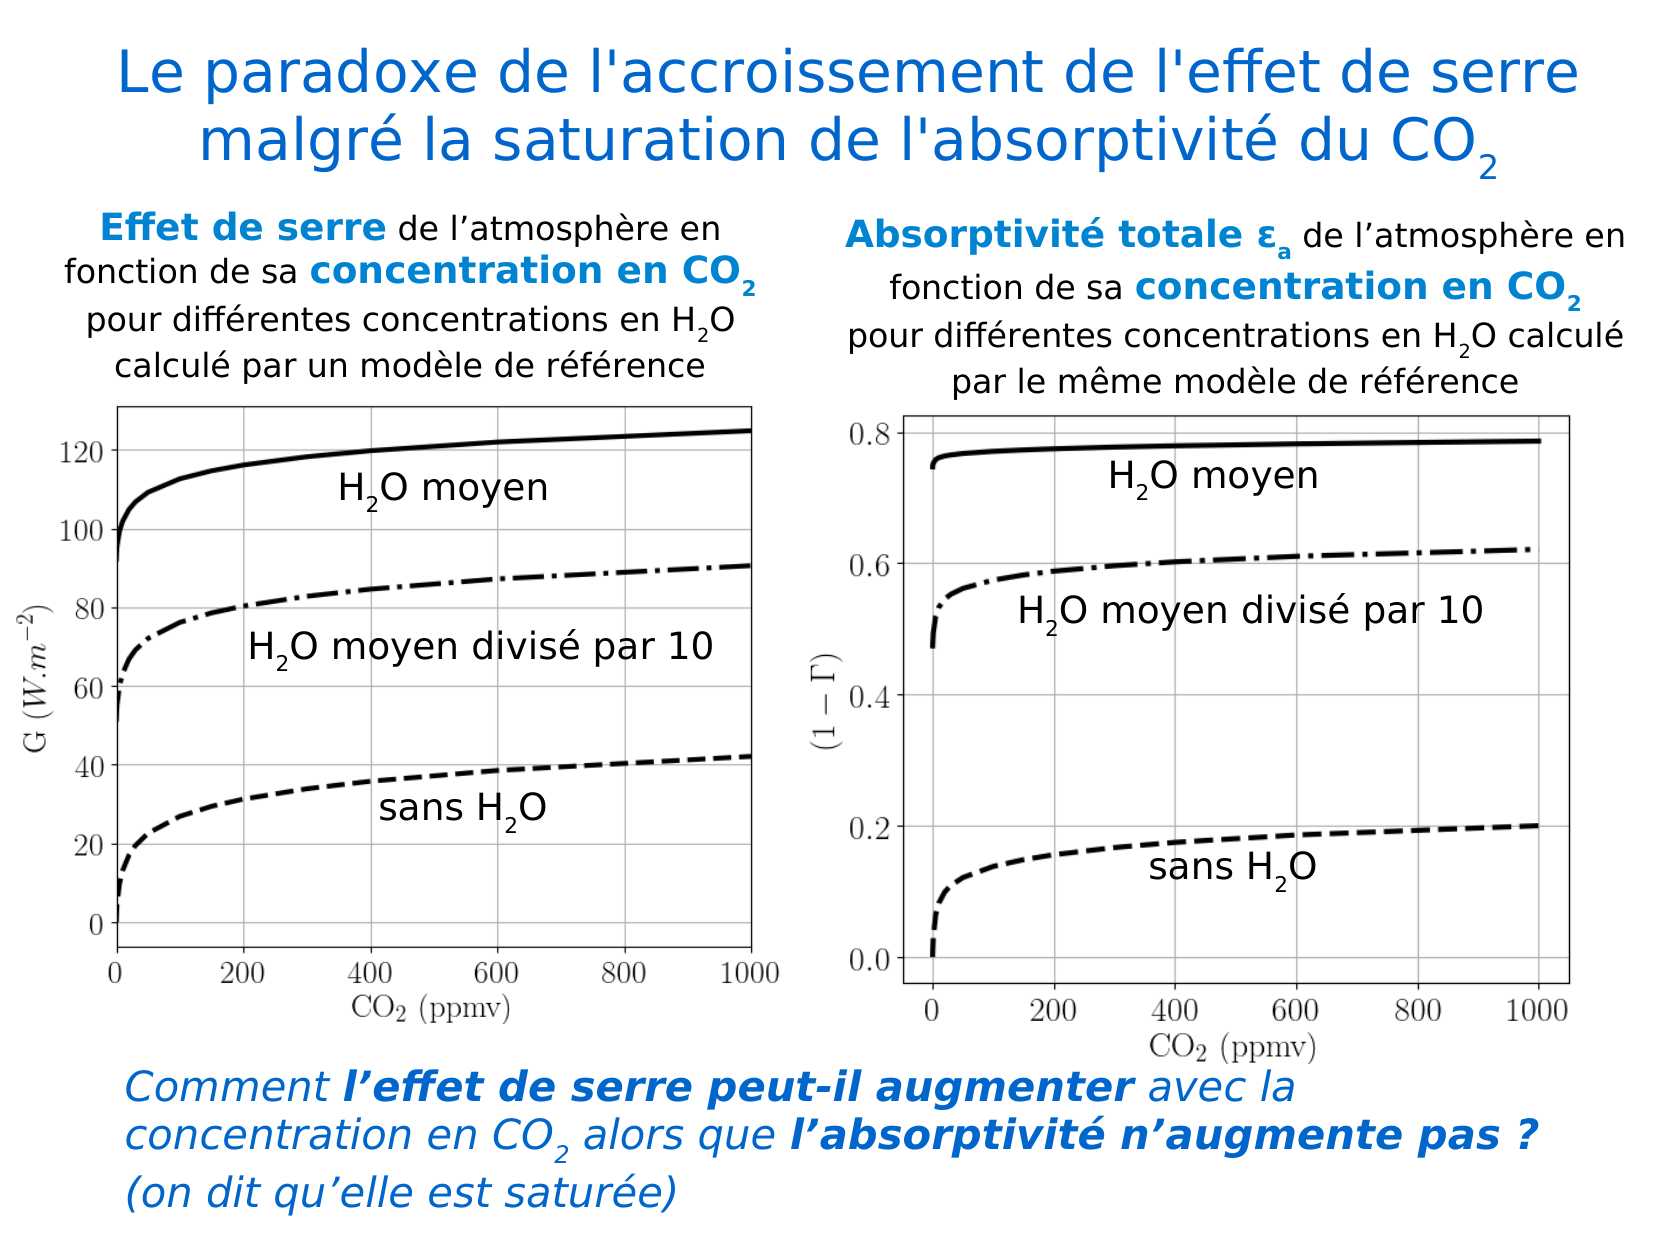

Le paradoxe de l'accroissement de l'effet de serre malgré la saturation de l'absorptivité du CO2
Effet de serre de l’atmosphère en fonction de sa concentration en CO2
pour différentes concentrations en H2O calculé par un modèle de référence
H2O moyen
H2O moyen divisé par 10
sans H2O
Absorptivité totale εa de l’atmosphère en fonction de sa concentration en CO2
pour différentes concentrations en H2O calculé par le même modèle de référence
H2O moyen
H2O moyen divisé par 10
sans H2O
Comment l’effet de serre peut-il augmenter avec la concentration en CO2 alors que l’absorptivité n’augmente pas ? (on dit qu’elle est saturée)